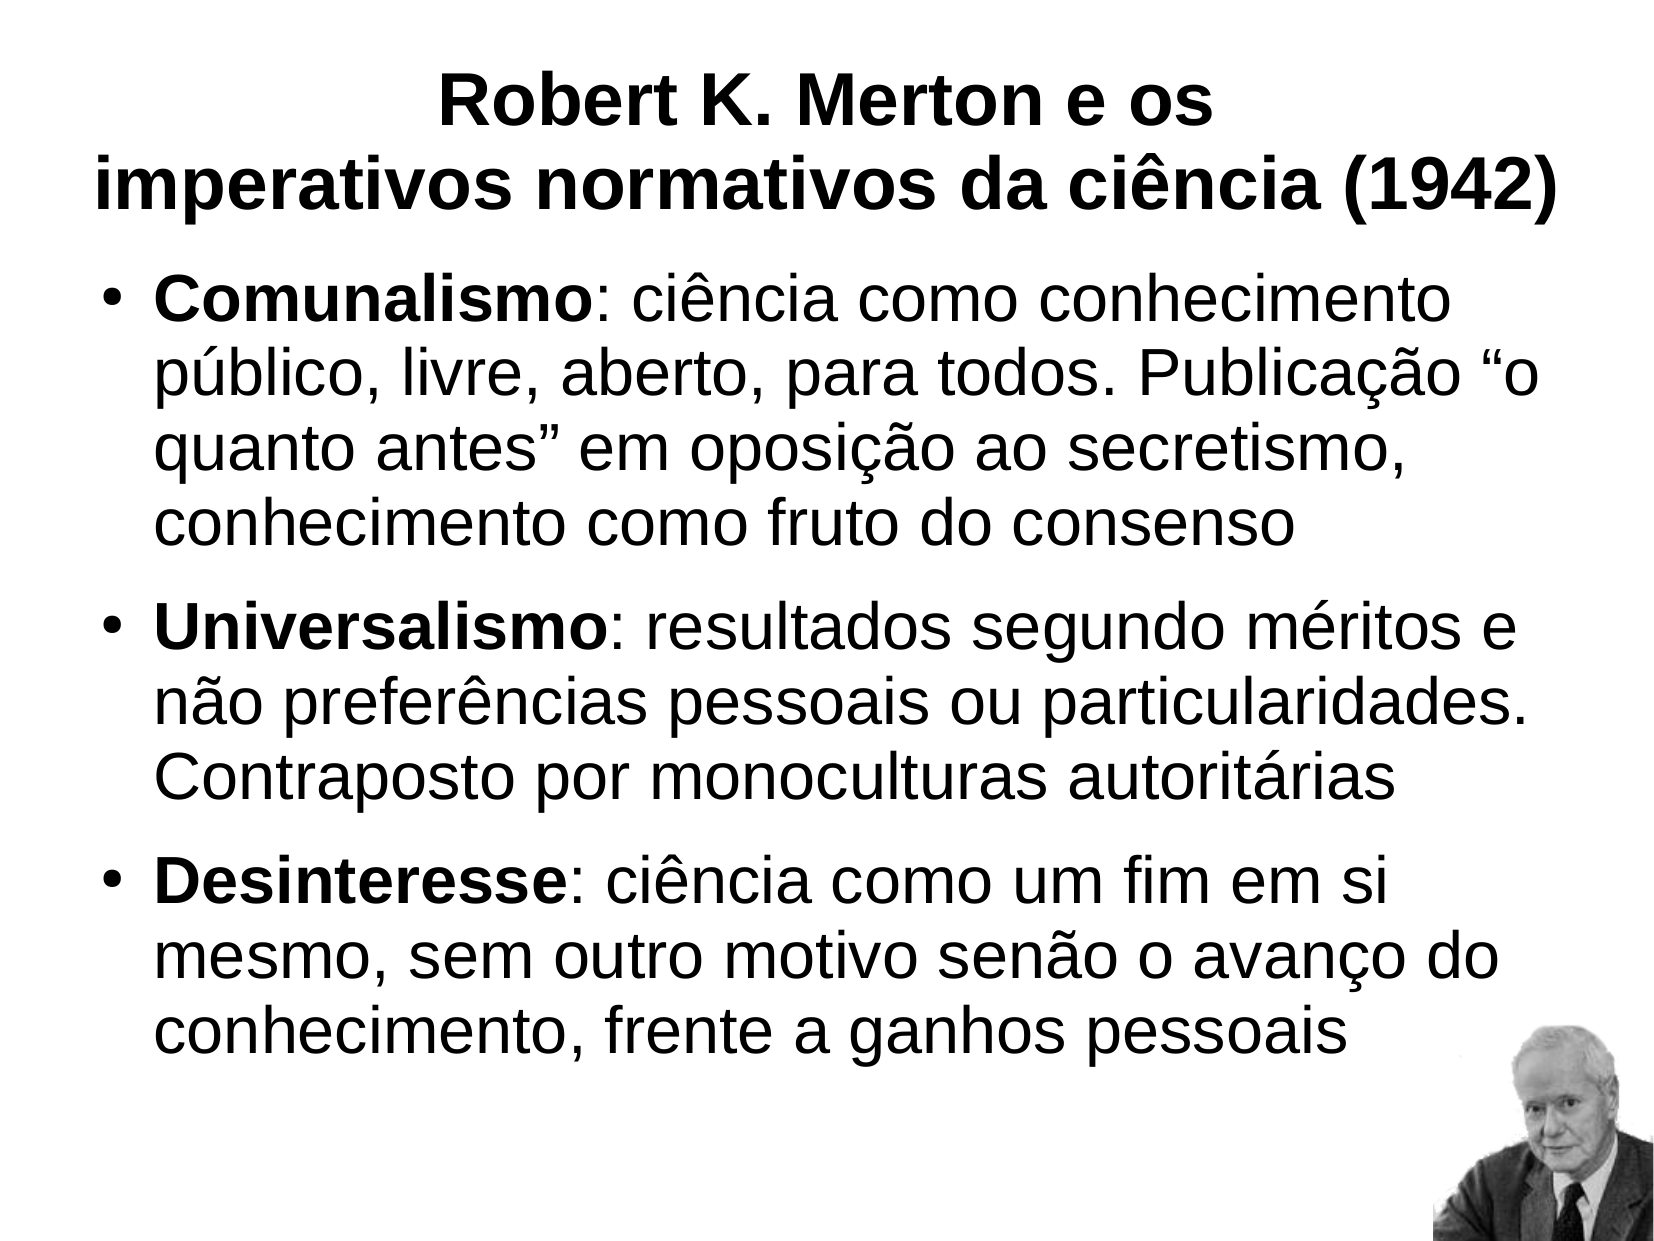

# Robert K. Merton e os imperativos normativos da ciência (1942)
Comunalismo: ciência como conhecimento público, livre, aberto, para todos. Publicação “o quanto antes” em oposição ao secretismo, conhecimento como fruto do consenso
Universalismo: resultados segundo méritos e não preferências pessoais ou particularidades. Contraposto por monoculturas autoritárias
Desinteresse: ciência como um fim em si mesmo, sem outro motivo senão o avanço do conhecimento, frente a ganhos pessoais